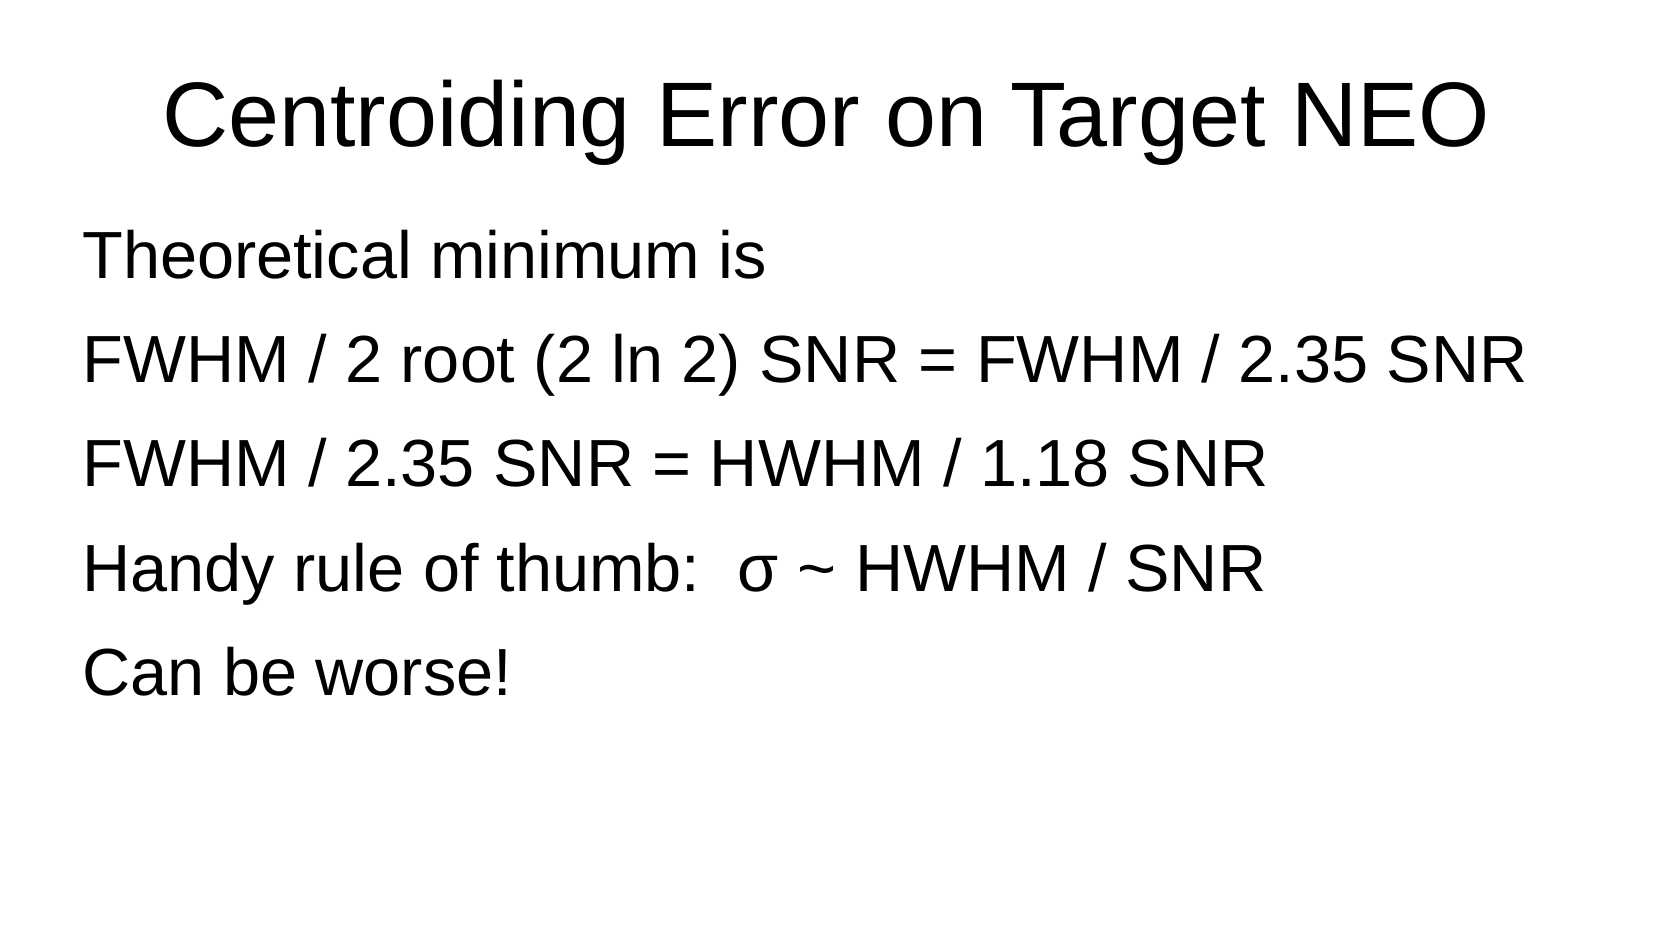

# Centroiding Error on Target NEO
Theoretical minimum is
FWHM / 2 root (2 ln 2) SNR = FWHM / 2.35 SNR
FWHM / 2.35 SNR = HWHM / 1.18 SNR
Handy rule of thumb: σ ~ HWHM / SNR
Can be worse!